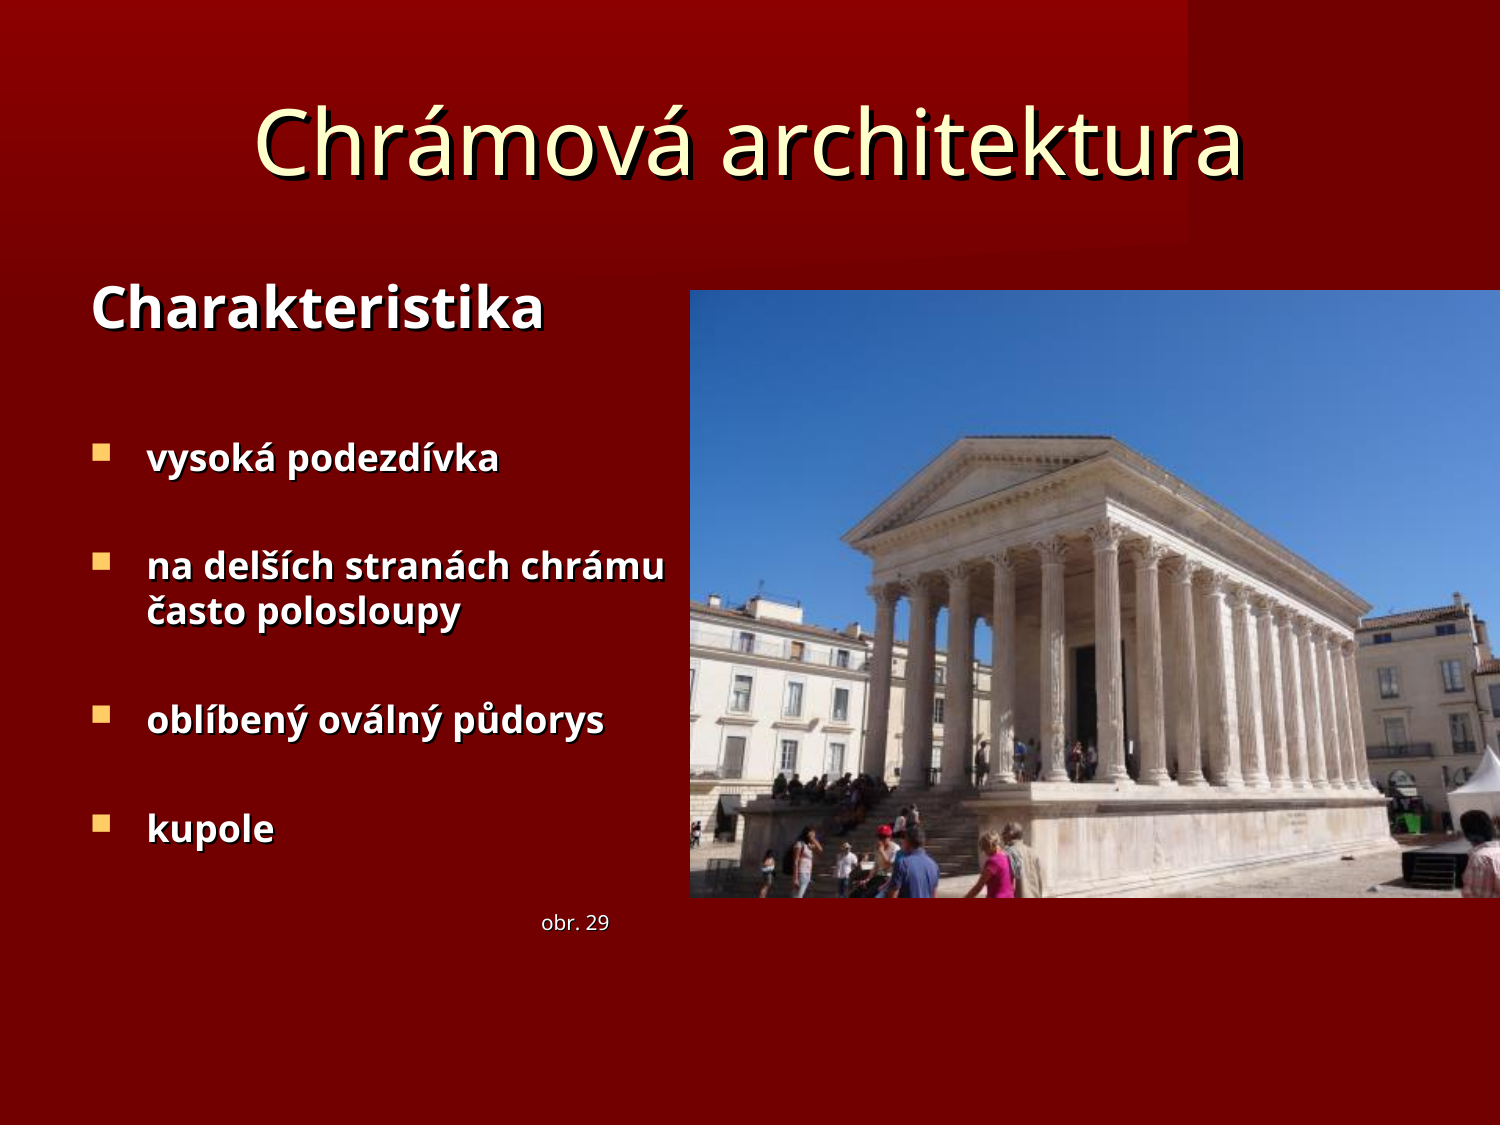

# Chrámová architektura
Charakteristika
vysoká podezdívka
na delších stranách chrámu často polosloupy
oblíbený oválný půdorys
kupole
 obr. 29